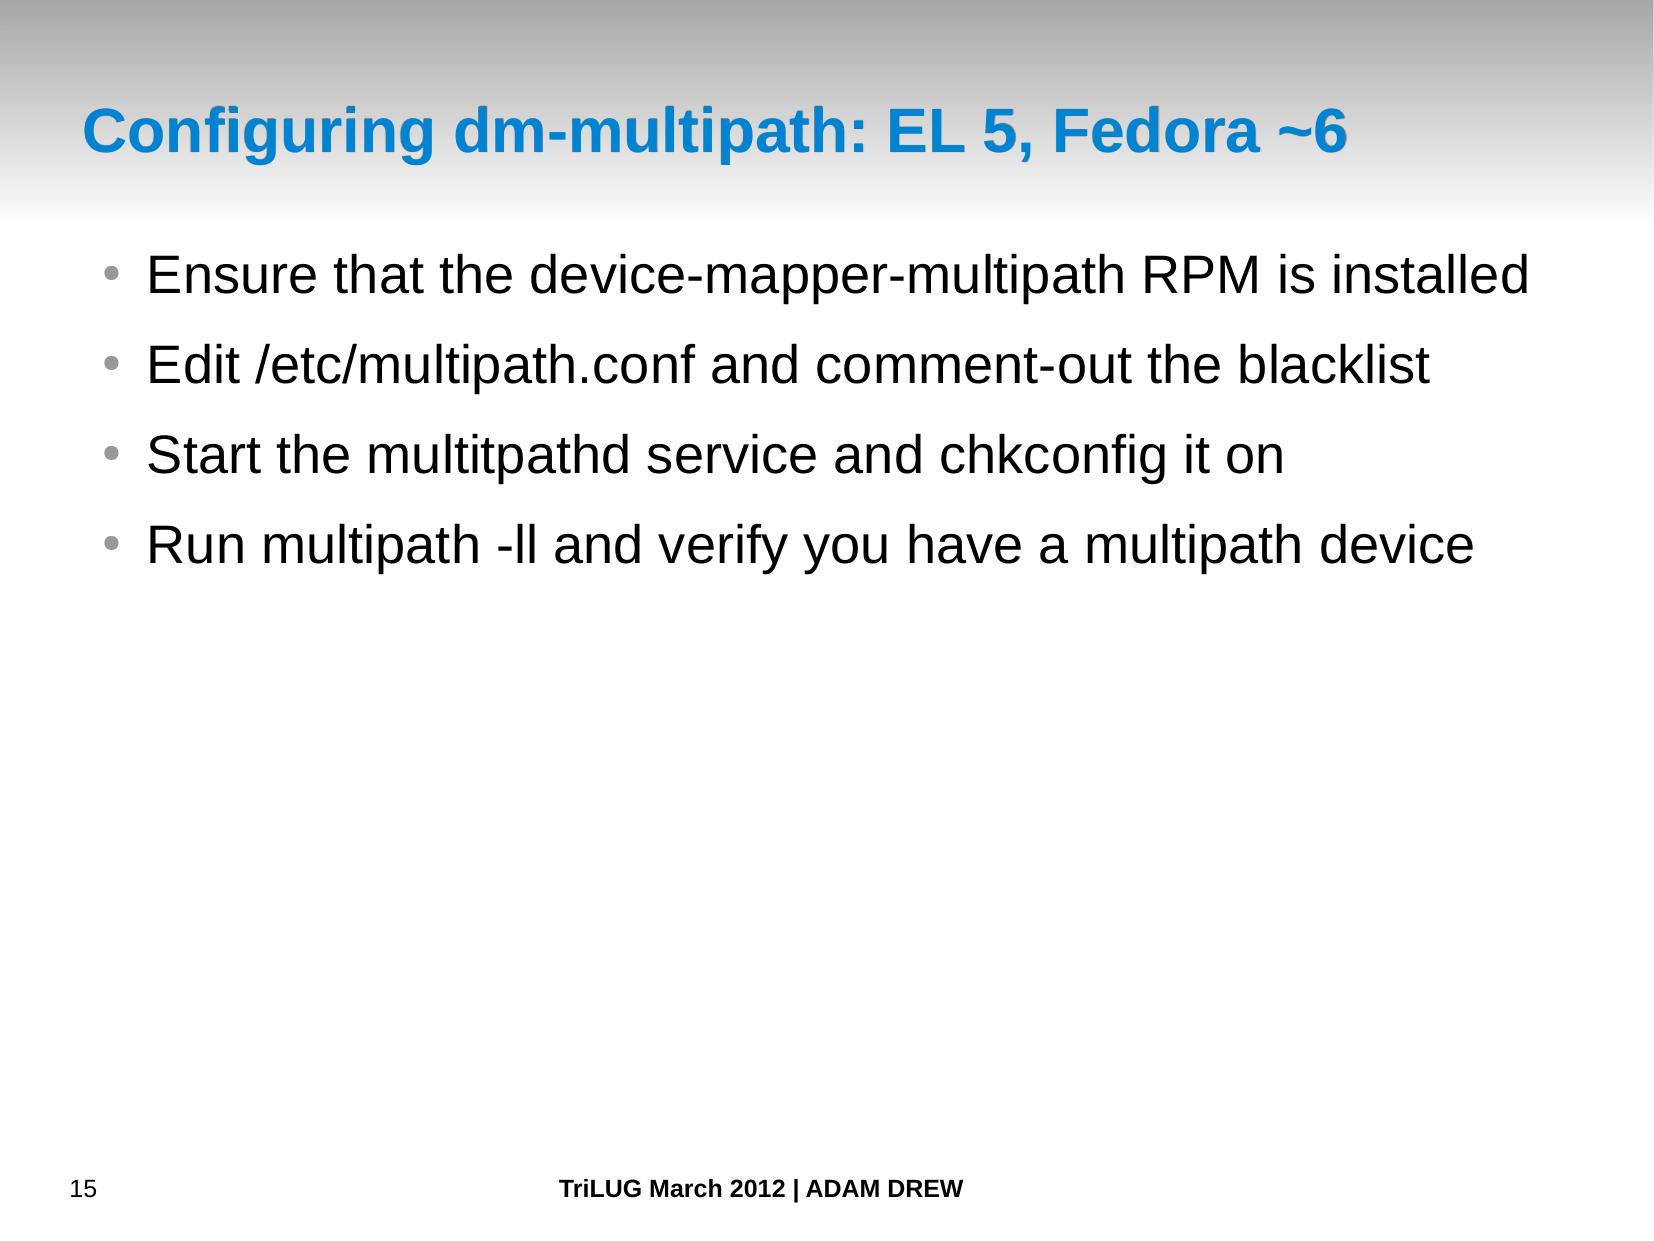

# Configuring dm-multipath: EL 5, Fedora ~6
Ensure that the device-mapper-multipath RPM is installed
Edit /etc/multipath.conf and comment-out the blacklist
Start the multitpathd service and chkconfig it on
Run multipath -ll and verify you have a multipath device